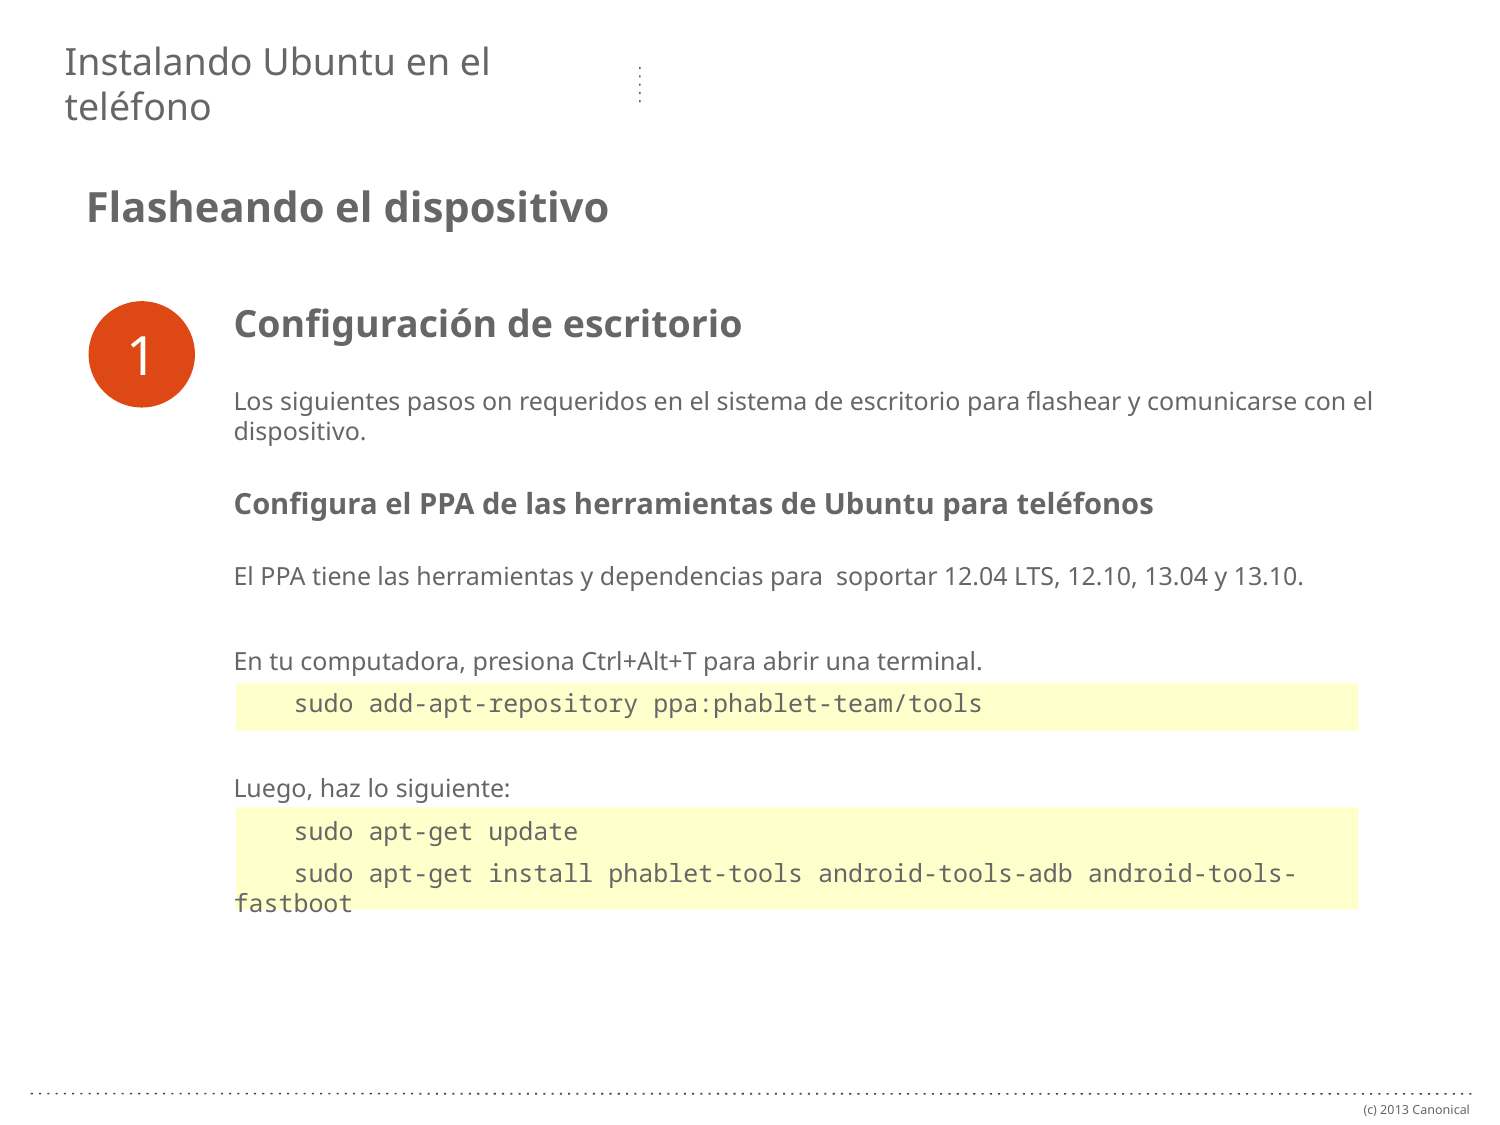

Instalando Ubuntu en el teléfono
# Flasheando el dispositivo
Configuración de escritorio
Los siguientes pasos on requeridos en el sistema de escritorio para flashear y comunicarse con el dispositivo.
Configura el PPA de las herramientas de Ubuntu para teléfonos
El PPA tiene las herramientas y dependencias para soportar 12.04 LTS, 12.10, 13.04 y 13.10.
En tu computadora, presiona Ctrl+Alt+T para abrir una terminal.
 sudo add-apt-repository ppa:phablet-team/tools
Luego, haz lo siguiente:
 sudo apt-get update
 sudo apt-get install phablet-tools android-tools-adb android-tools-fastboot
1
(c) 2013 Canonical